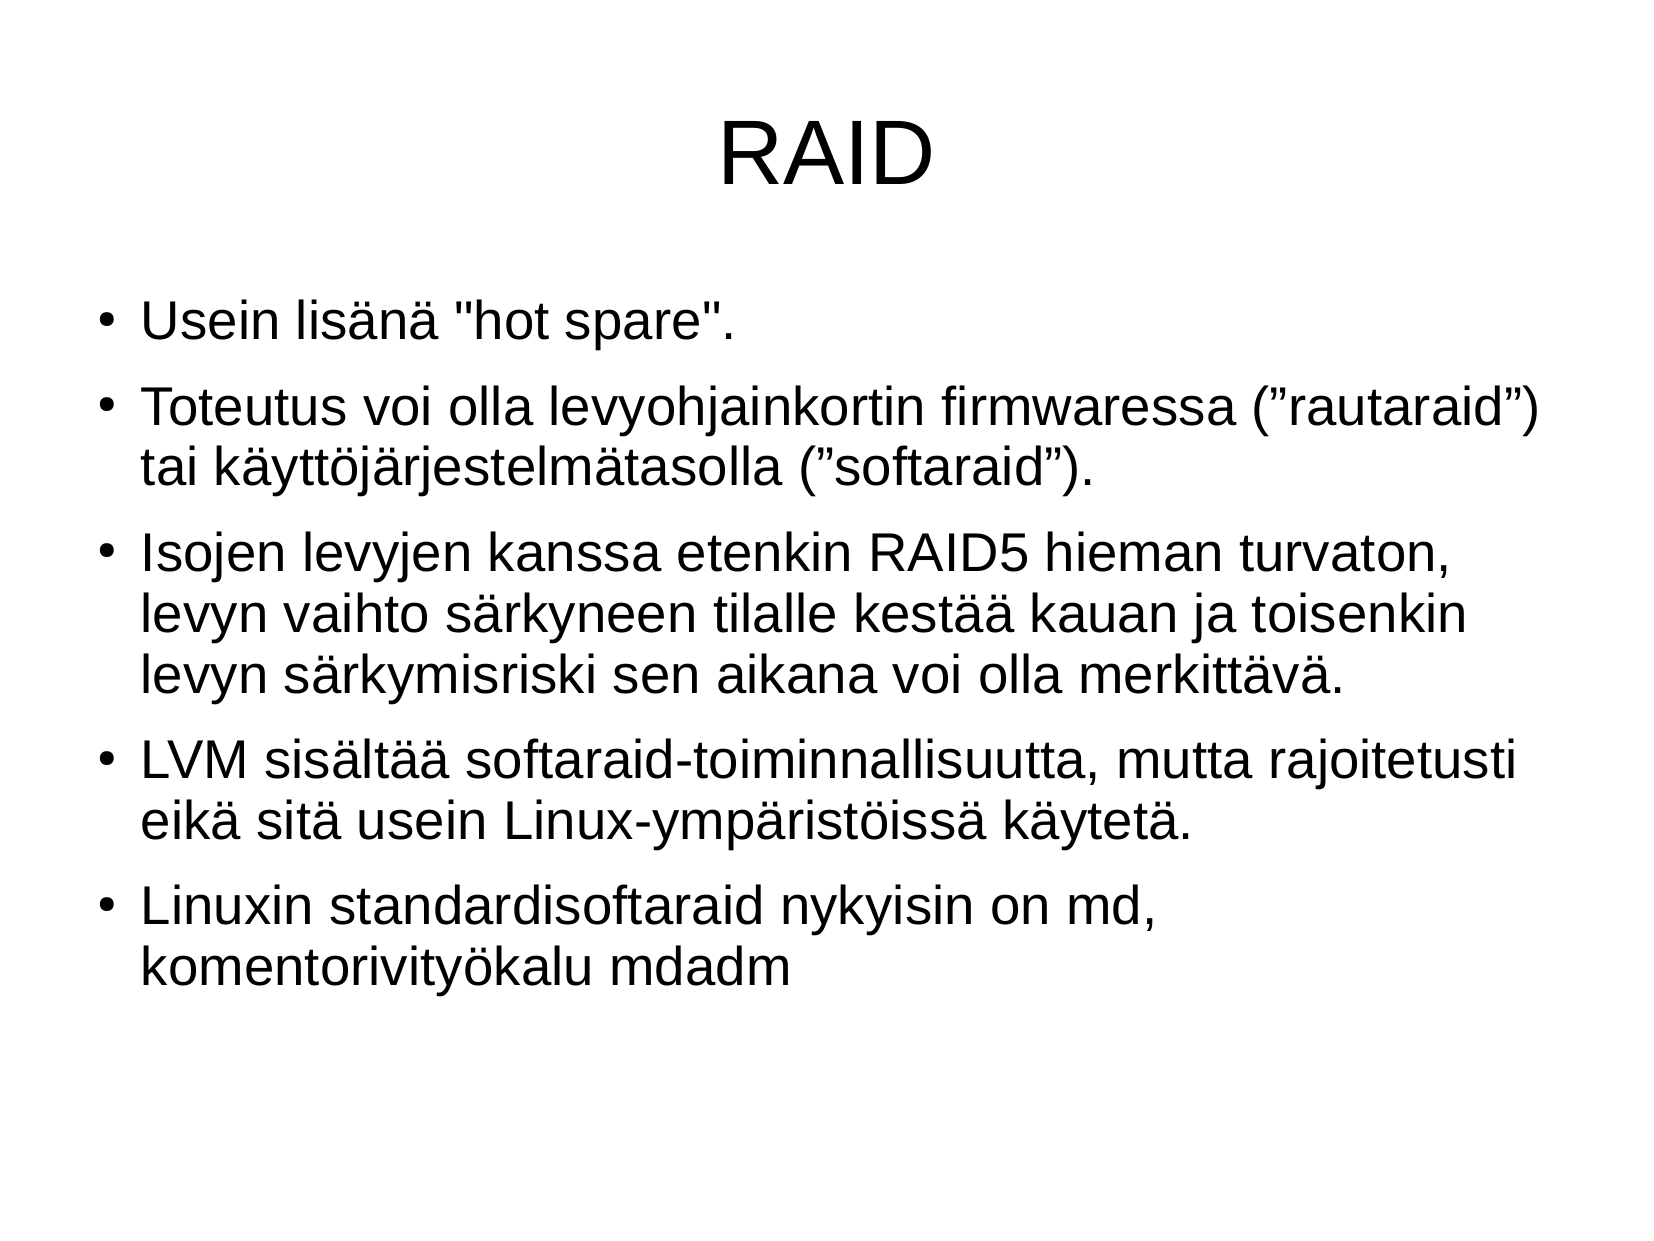

# RAID
Usein lisänä "hot spare".
Toteutus voi olla levyohjainkortin firmwaressa (”rautaraid”) tai käyttöjärjestelmätasolla (”softaraid”).
Isojen levyjen kanssa etenkin RAID5 hieman turvaton, levyn vaihto särkyneen tilalle kestää kauan ja toisenkin levyn särkymisriski sen aikana voi olla merkittävä.
LVM sisältää softaraid-toiminnallisuutta, mutta rajoitetusti eikä sitä usein Linux-ympäristöissä käytetä.
Linuxin standardisoftaraid nykyisin on md, komentorivityökalu mdadm